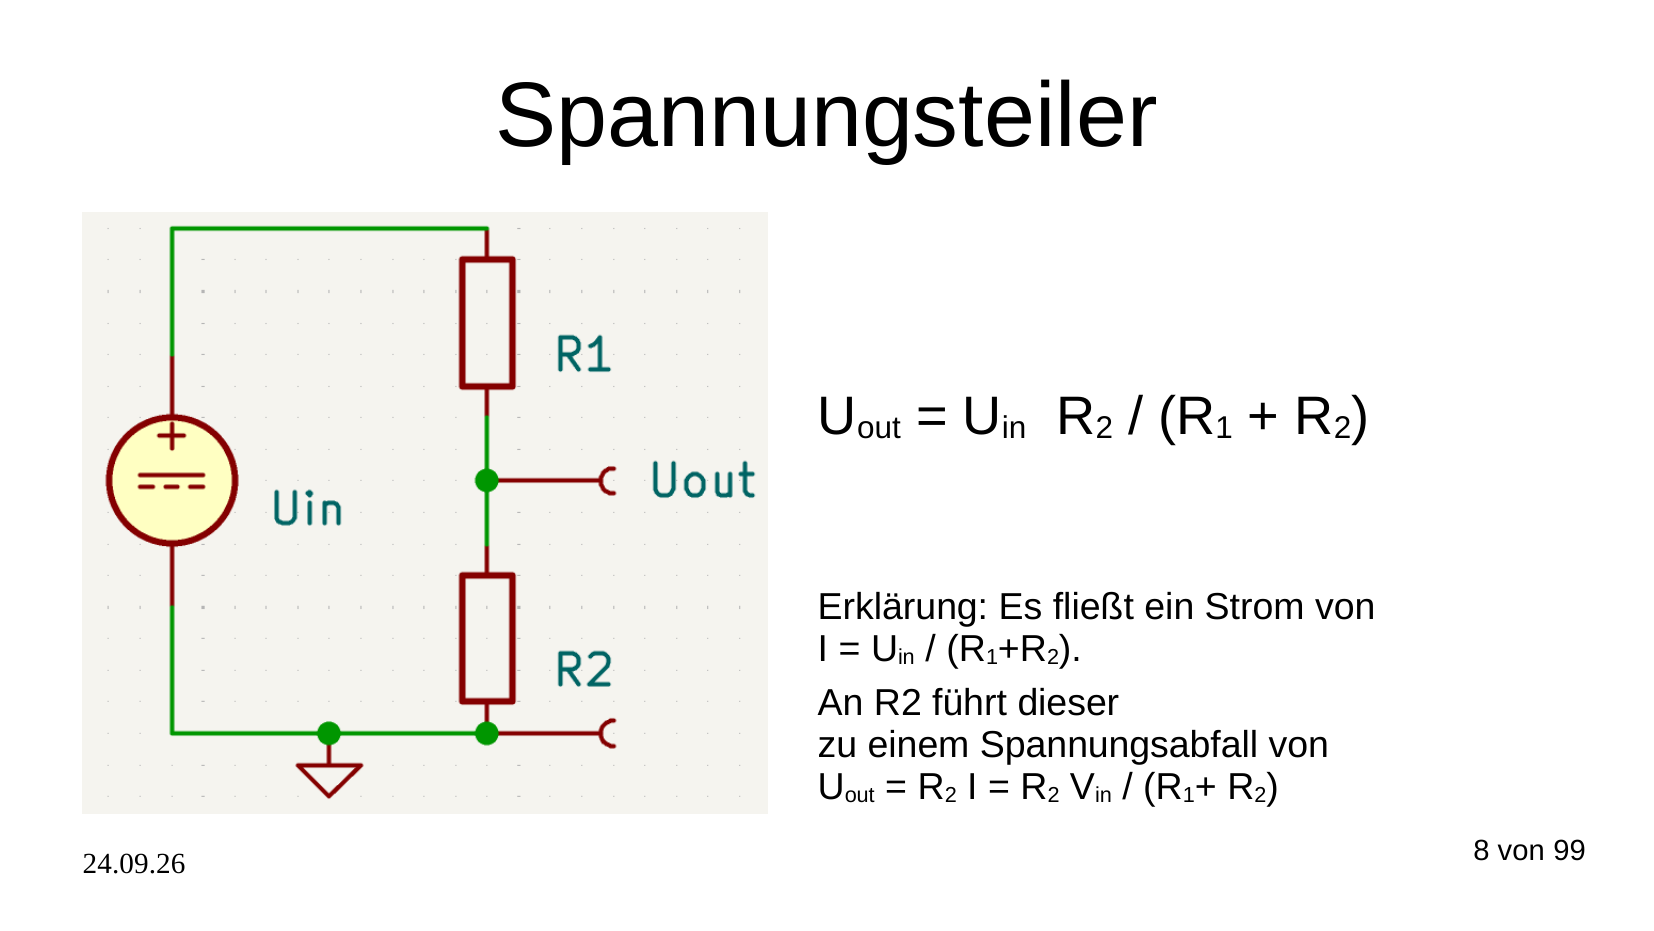

# Spannungsteiler
Uout = Uin R2 / (R1 + R2)
Erklärung: Es fließt ein Strom von
I = Uin / (R1+R2).
An R2 führt dieser
zu einem Spannungsabfall von
Uout = R2 I = R2 Vin / (R1+ R2)
8